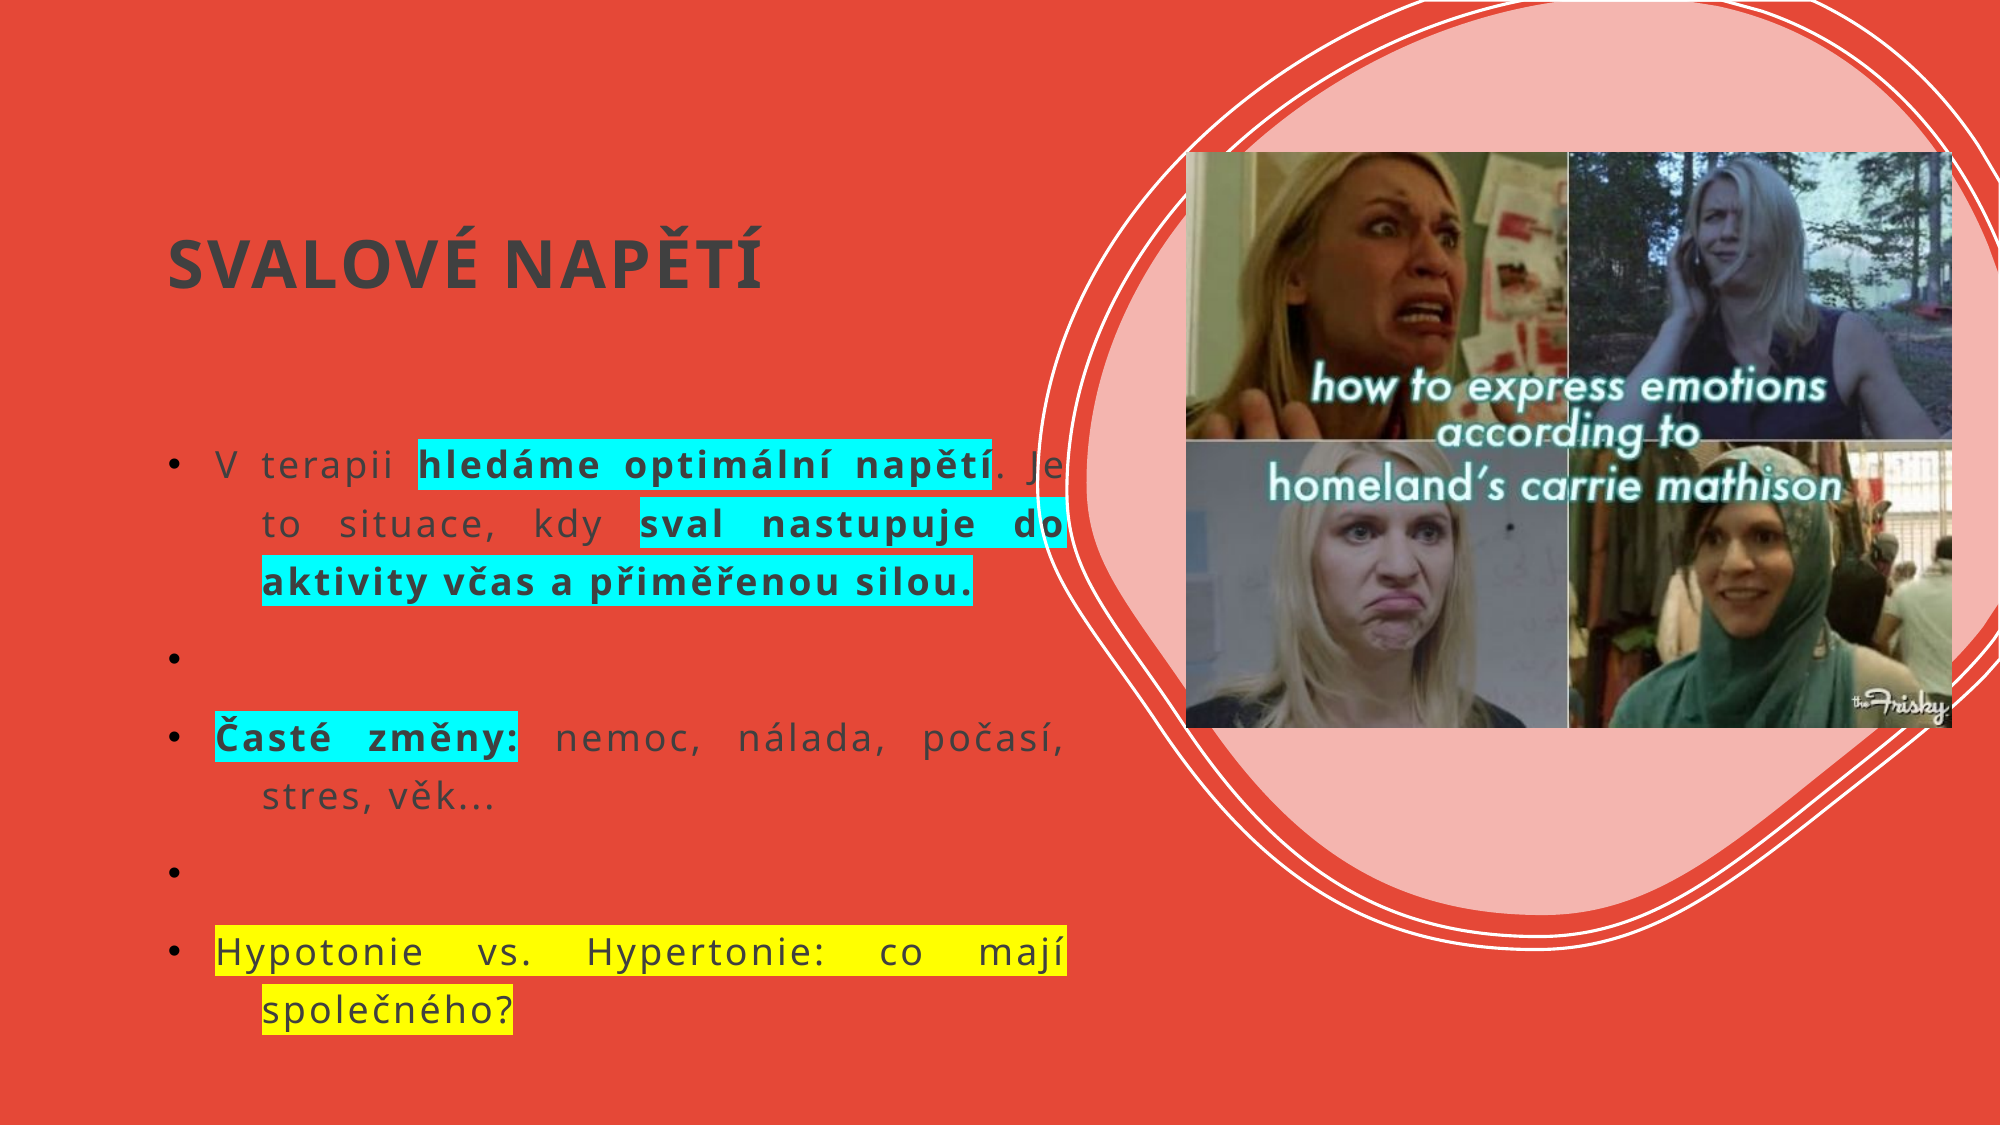

# SVALOVÉ NAPĚTÍ
V terapii hledáme optimální napětí. Je to situace, kdy sval nastupuje do aktivity včas a přiměřenou silou.
Časté změny: nemoc, nálada, počasí, stres, věk...
Hypotonie vs. Hypertonie: co mají společného?